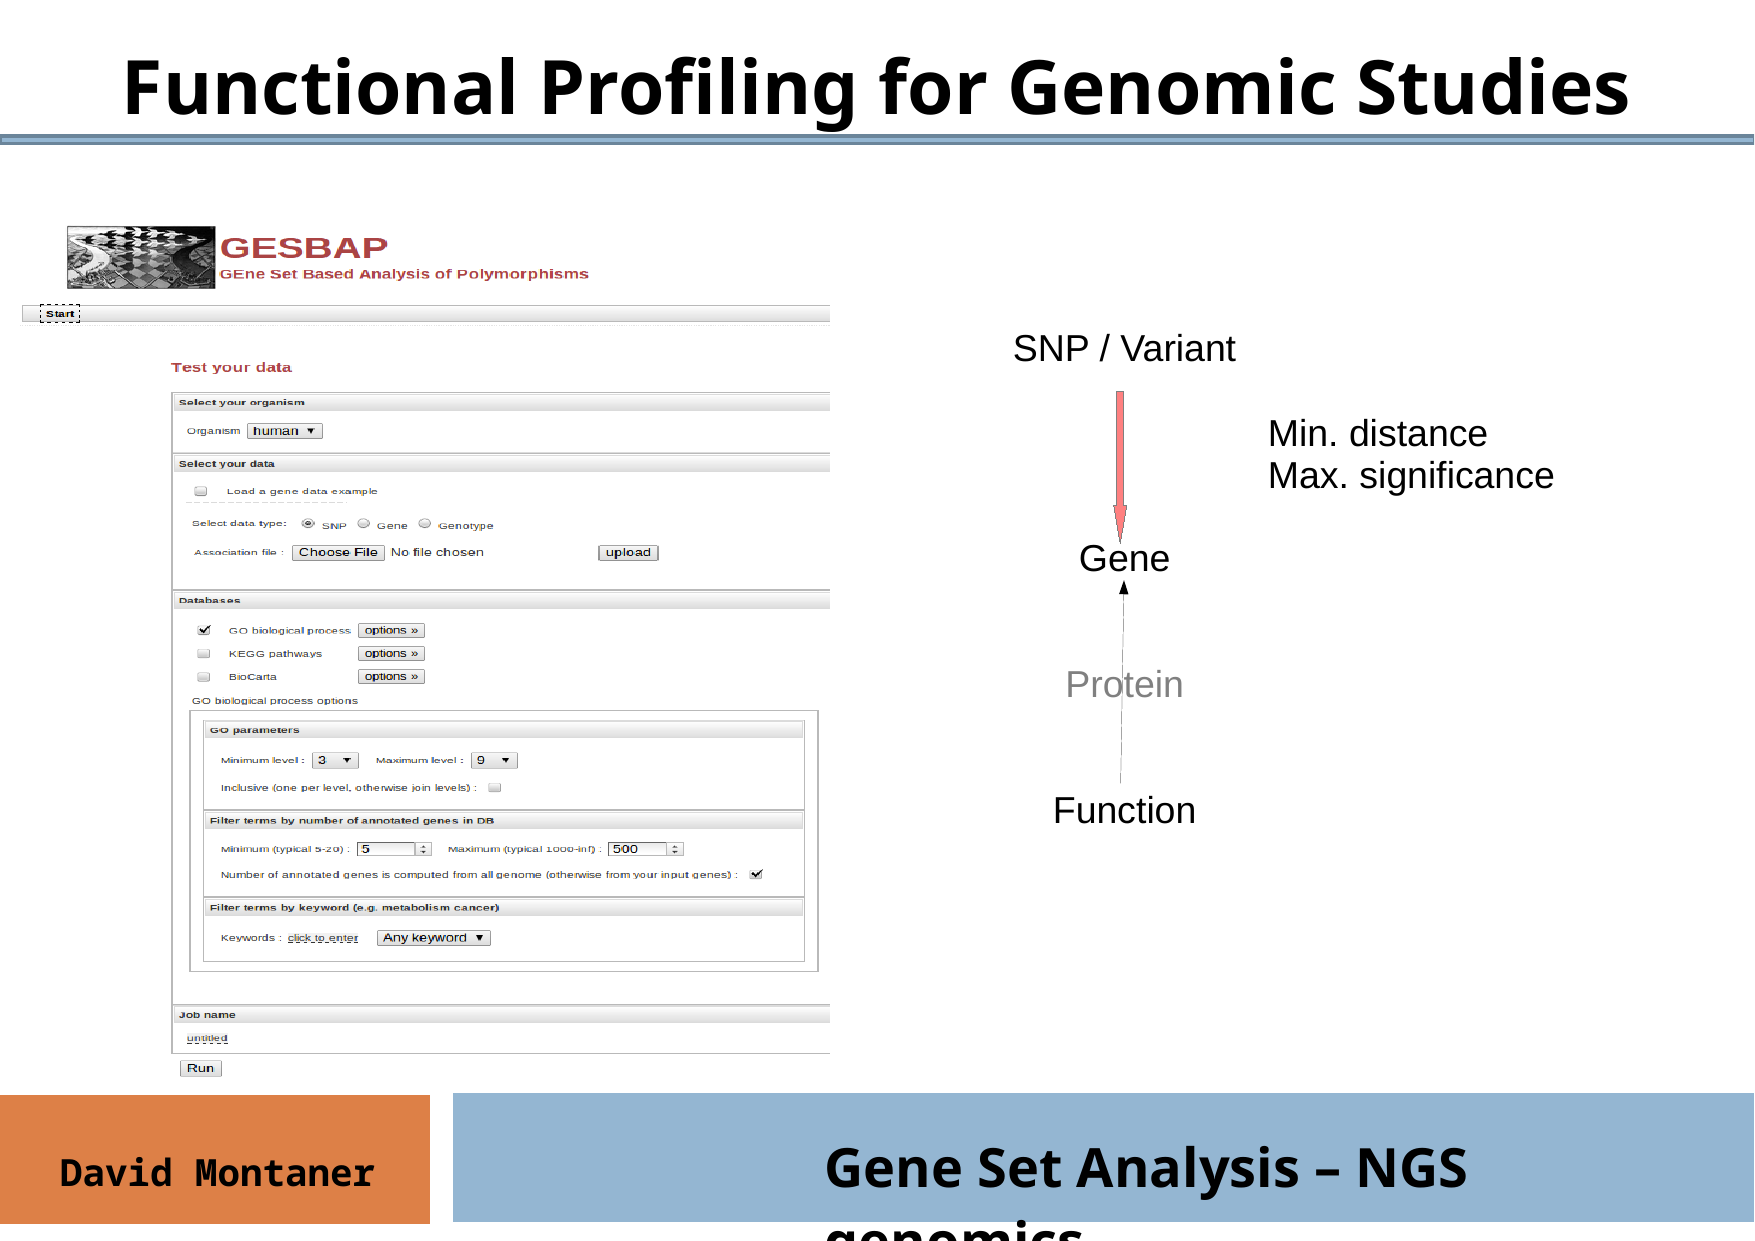

Functional Profiling for Genomic Studies
SNP / Variant
Gene
Protein
Function
Min. distance
Max. significance
Gene Set Analysis – NGS genomics
David Montaner